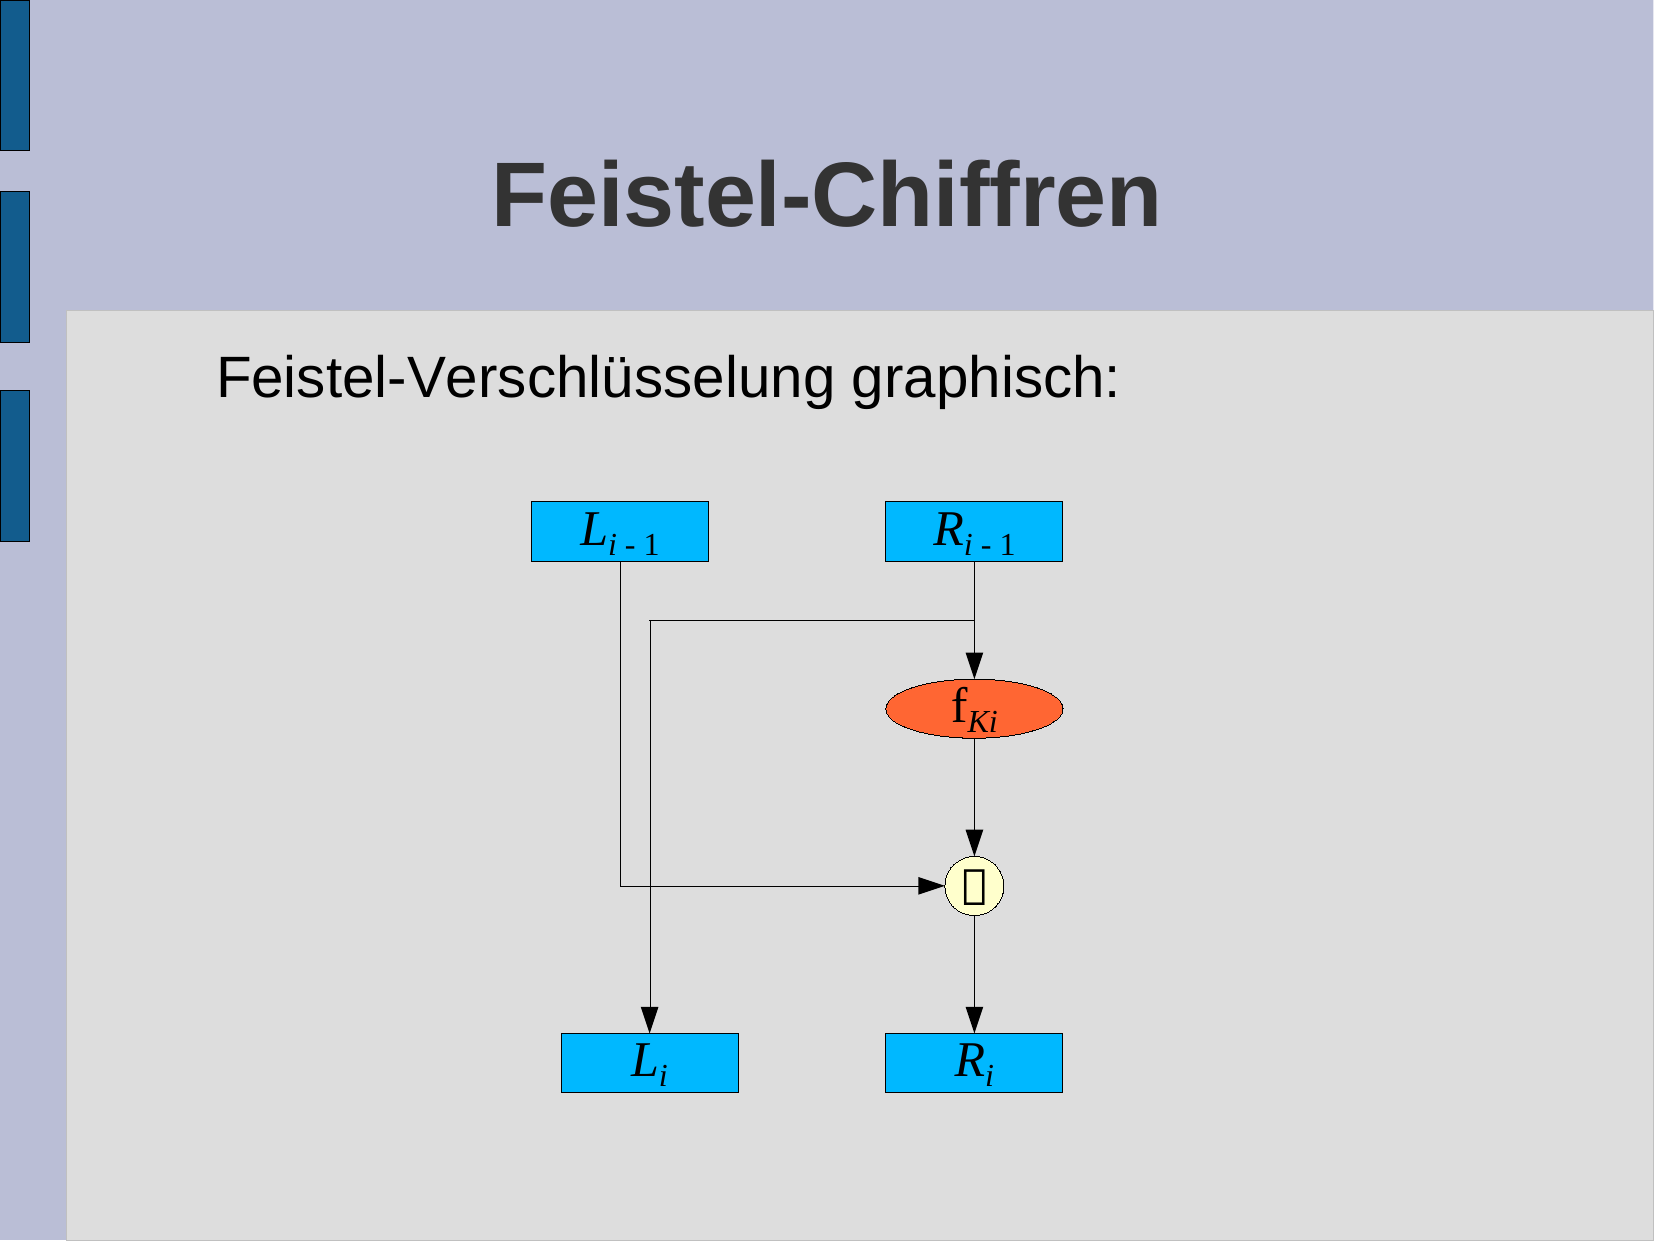

# Feistel-Chiffren
Feistel-Verschlüsselung graphisch:
Li - 1
Ri - 1
fKi

Li
Ri